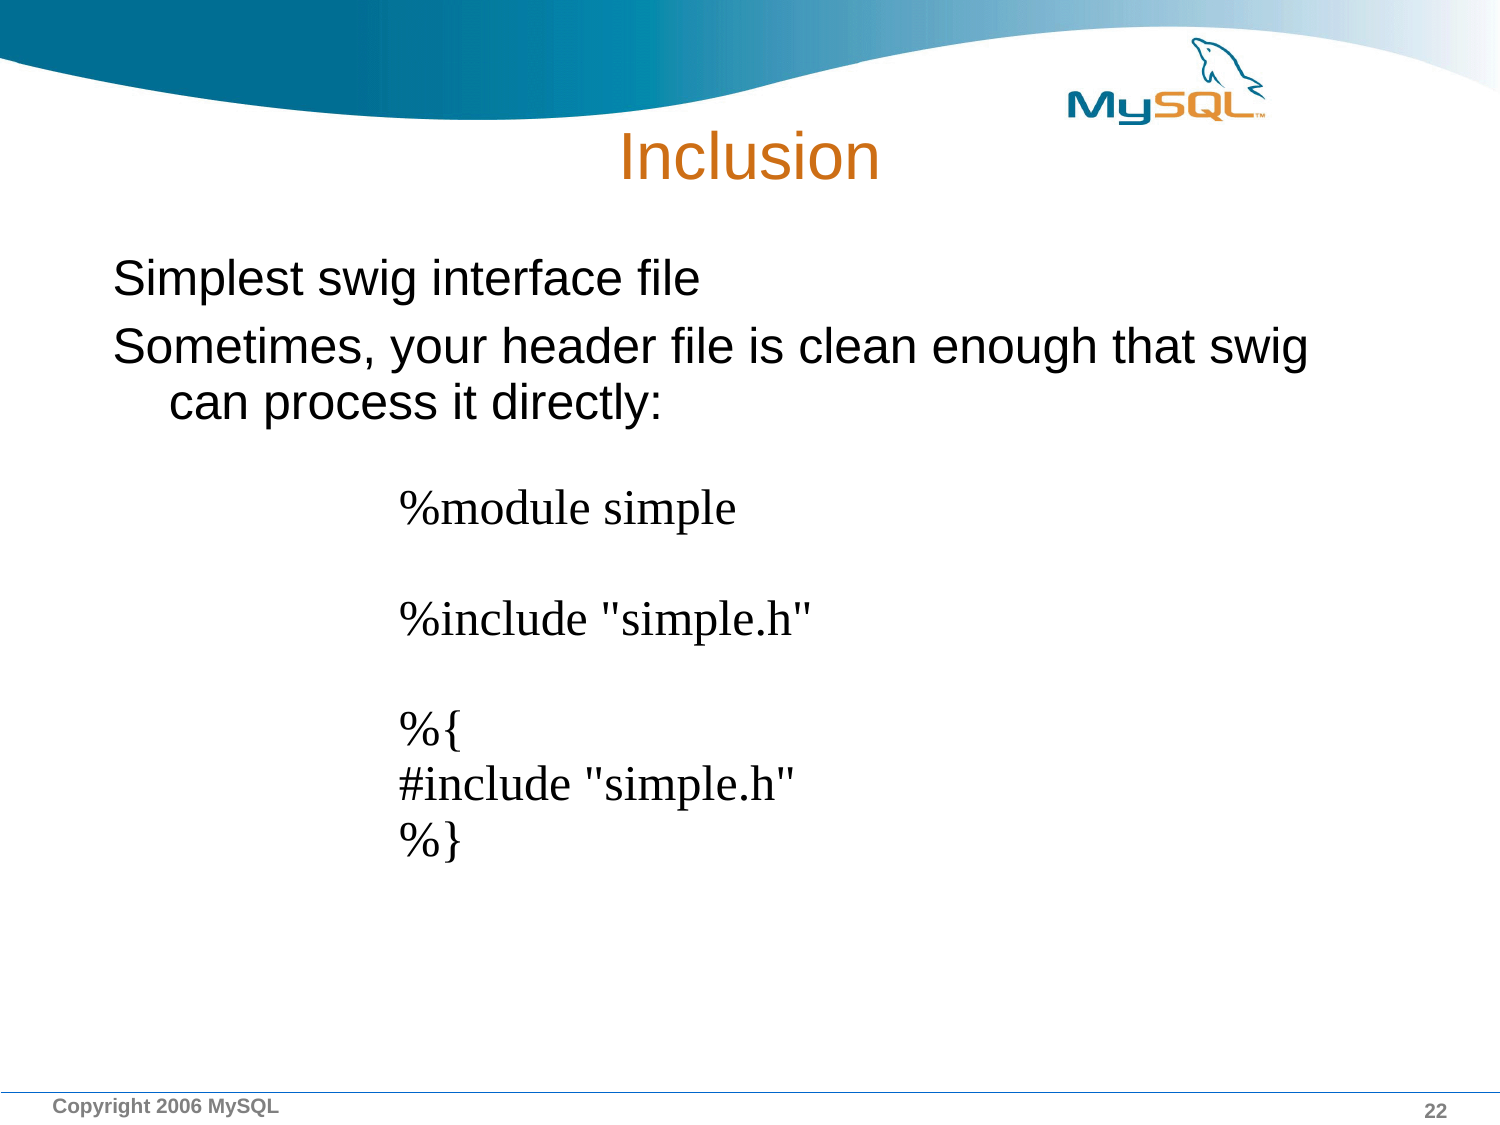

# Inclusion
Simplest swig interface file
Sometimes, your header file is clean enough that swig can process it directly:
%module simple
%include "simple.h"
%{
#include "simple.h"
%}